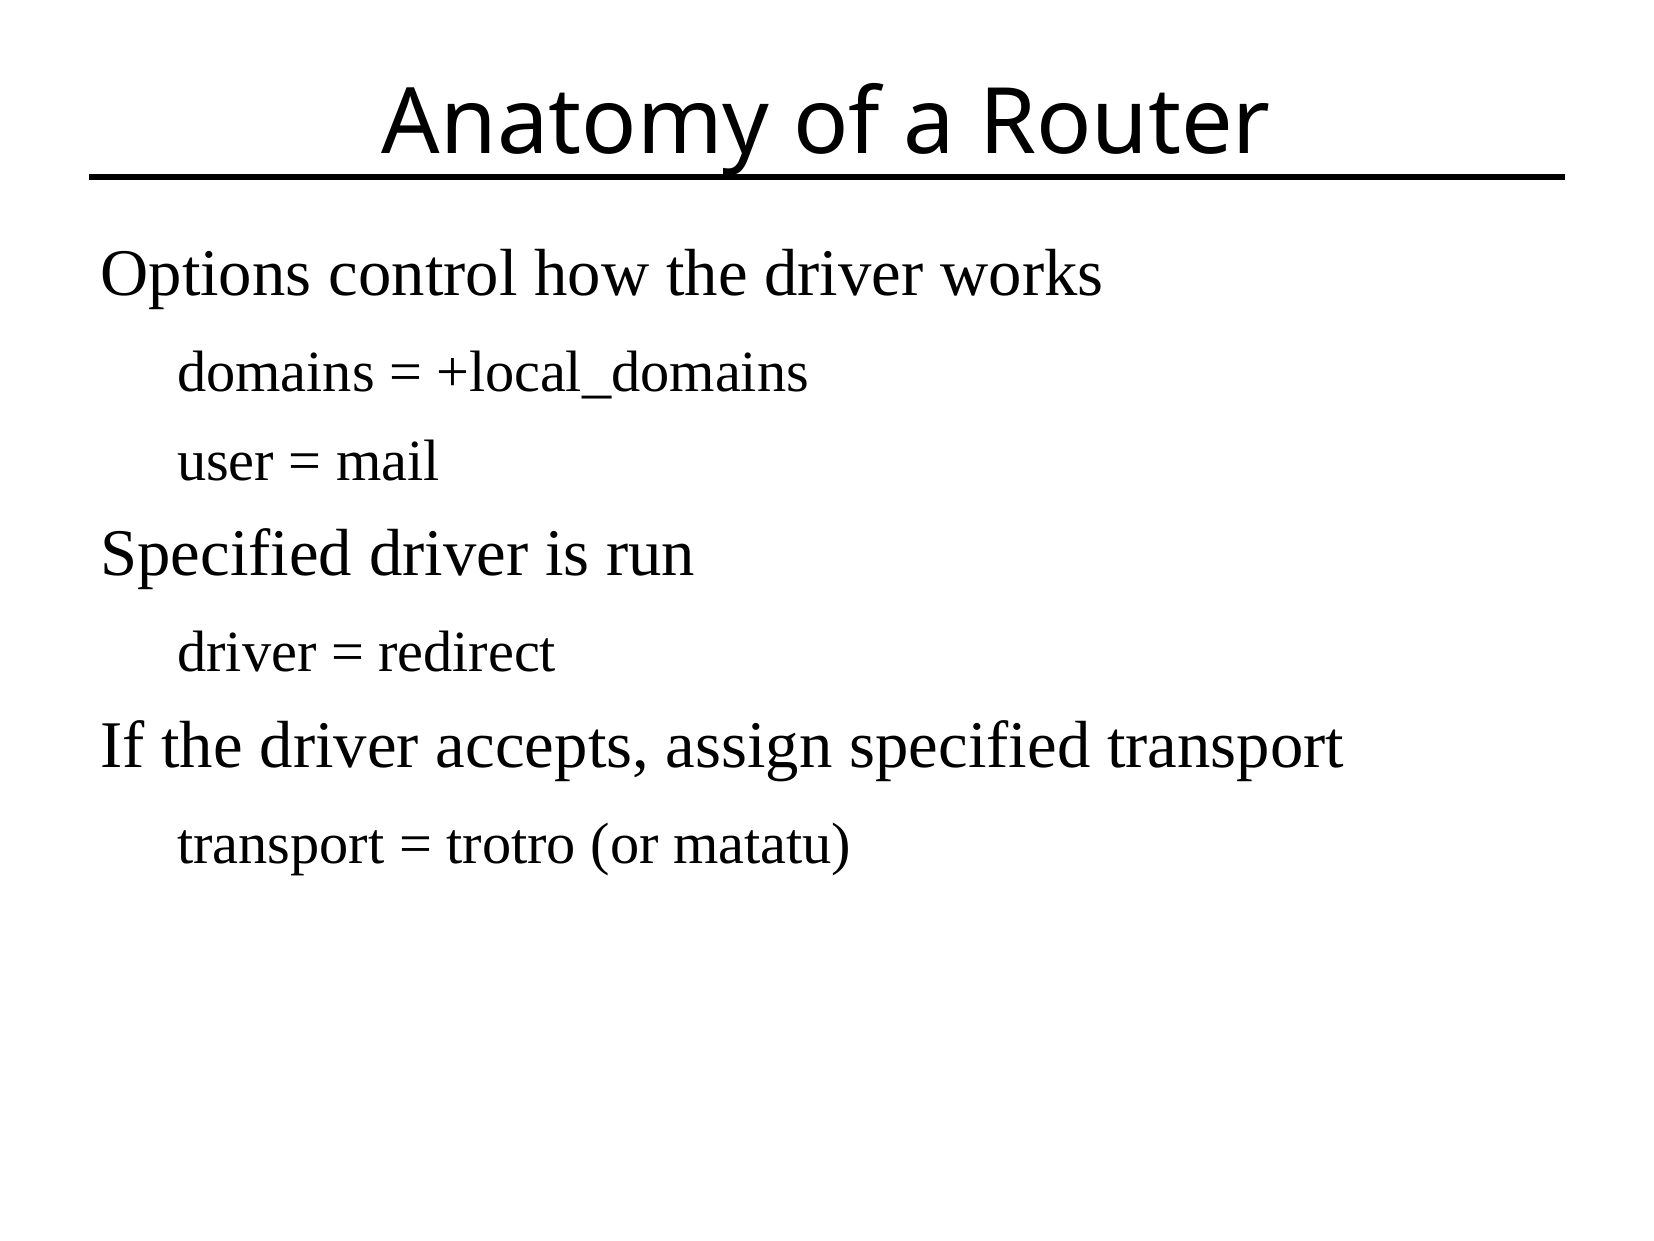

# Anatomy of a Router
Options control how the driver works
domains = +local_domains
user = mail
Specified driver is run
driver = redirect
If the driver accepts, assign specified transport
transport = trotro (or matatu)